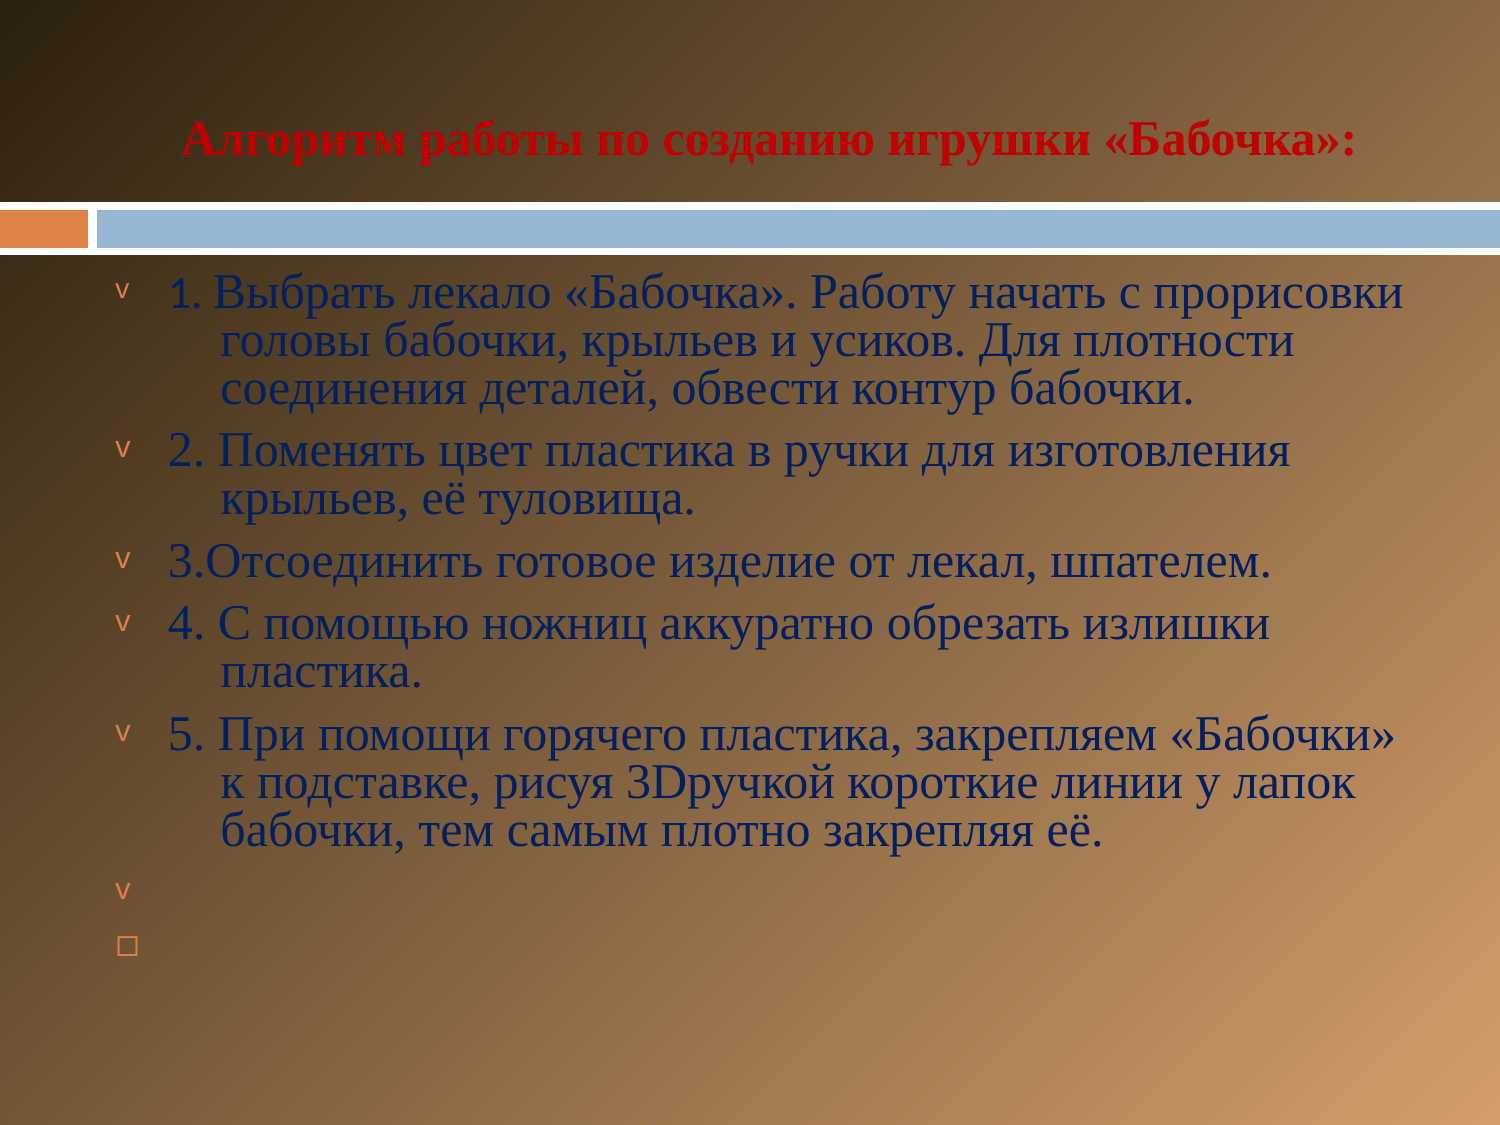

# Алгоритм работы по созданию игрушки «Бабочка»:
1. Выбрать лекало «Бабочка». Работу начать с прорисовки головы бабочки, крыльев и усиков. Для плотности соединения деталей, обвести контур бабочки.
2. Поменять цвет пластика в ручки для изготовления крыльев, её туловища.
3.Отсоединить готовое изделие от лекал, шпателем.
4. С помощью ножниц аккуратно обрезать излишки пластика.
5. При помощи горячего пластика, закрепляем «Бабочки» к подставке, рисуя 3Dручкой короткие линии у лапок бабочки, тем самым плотно закрепляя её.